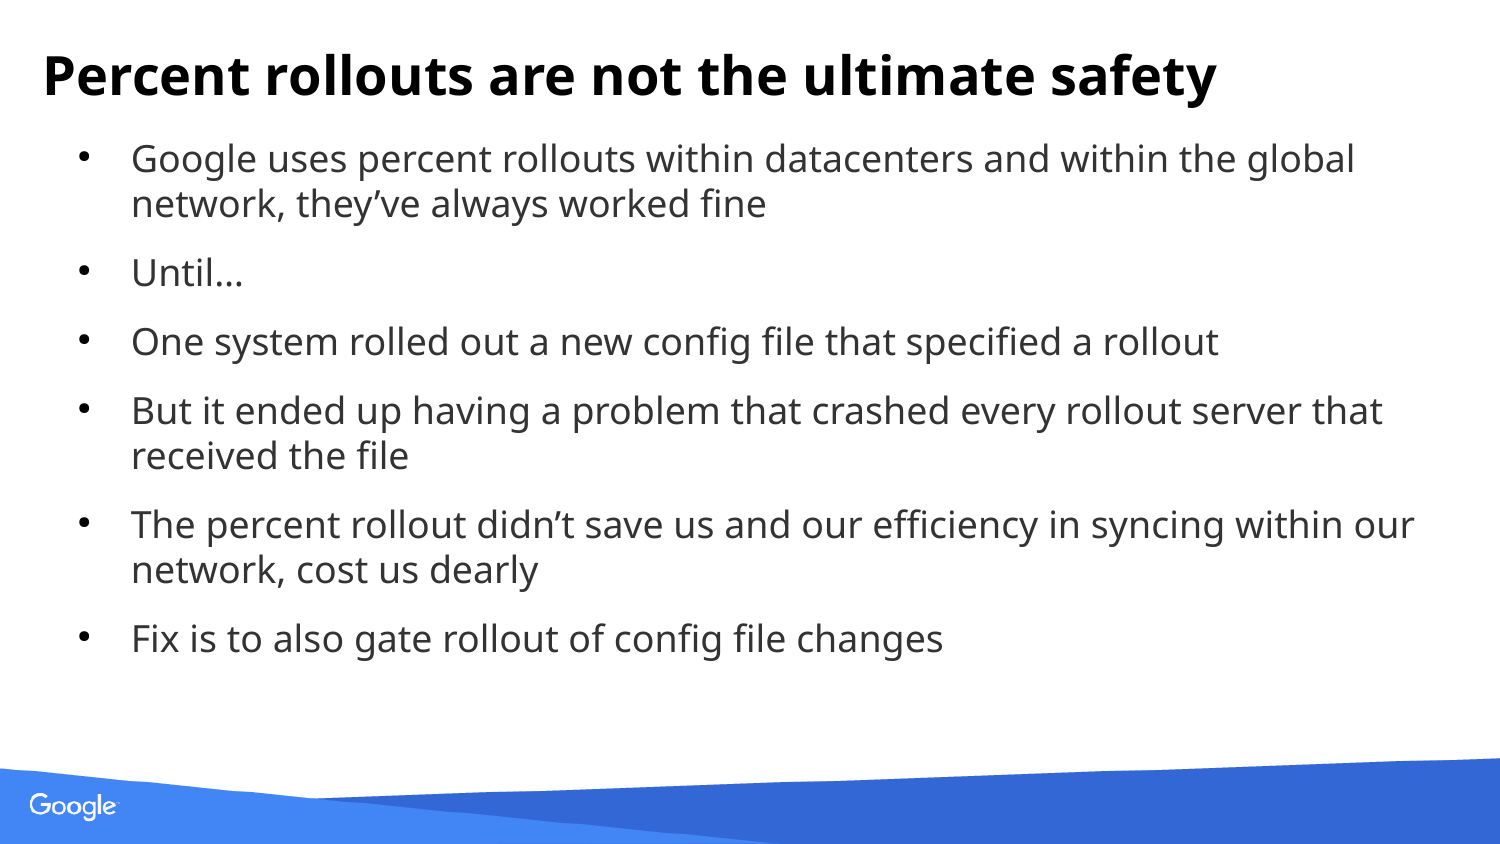

Percent rollouts are not the ultimate safety
# Google uses percent rollouts within datacenters and within the global network, they’ve always worked fine
Until…
One system rolled out a new config file that specified a rollout
But it ended up having a problem that crashed every rollout server that received the file
The percent rollout didn’t save us and our efficiency in syncing within our network, cost us dearly
Fix is to also gate rollout of config file changes